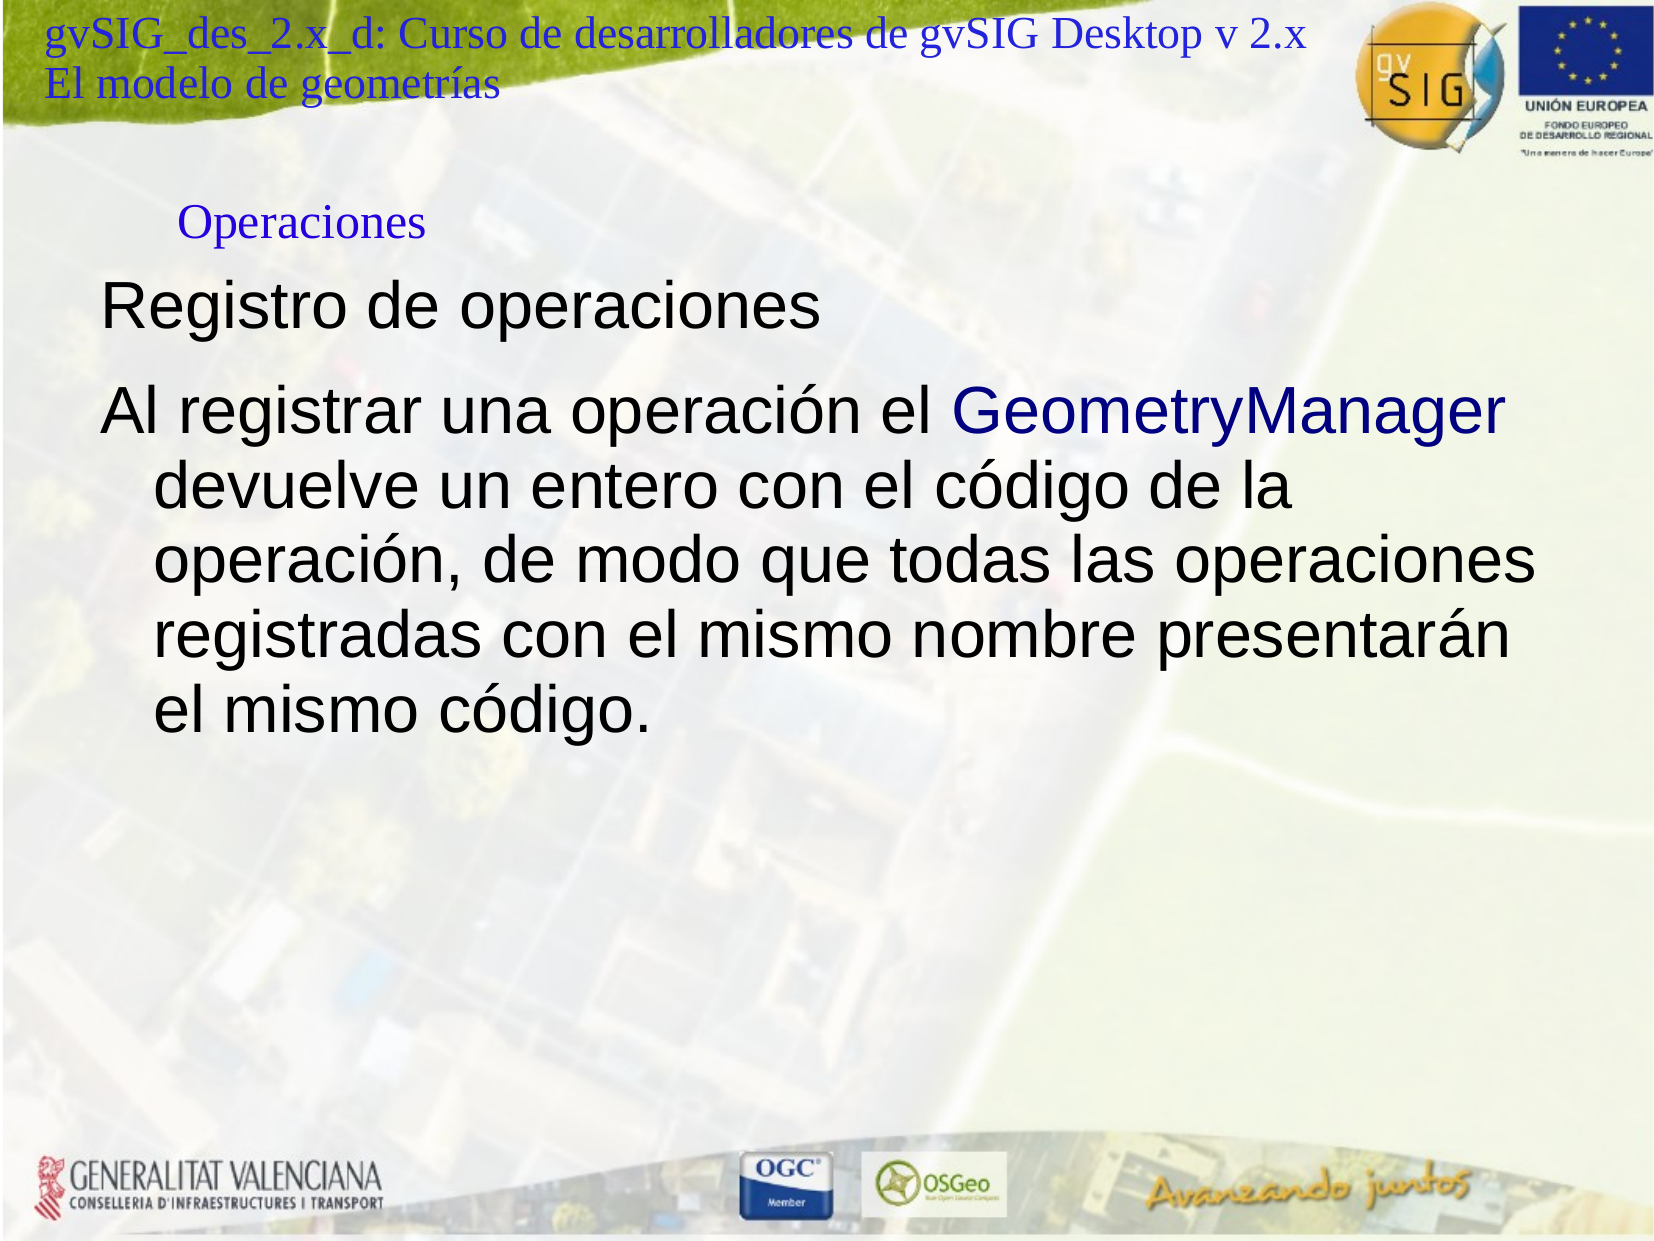

Operaciones
# Registro de operaciones
Al registrar una operación el GeometryManager devuelve un entero con el código de la operación, de modo que todas las operaciones registradas con el mismo nombre presentarán el mismo código.